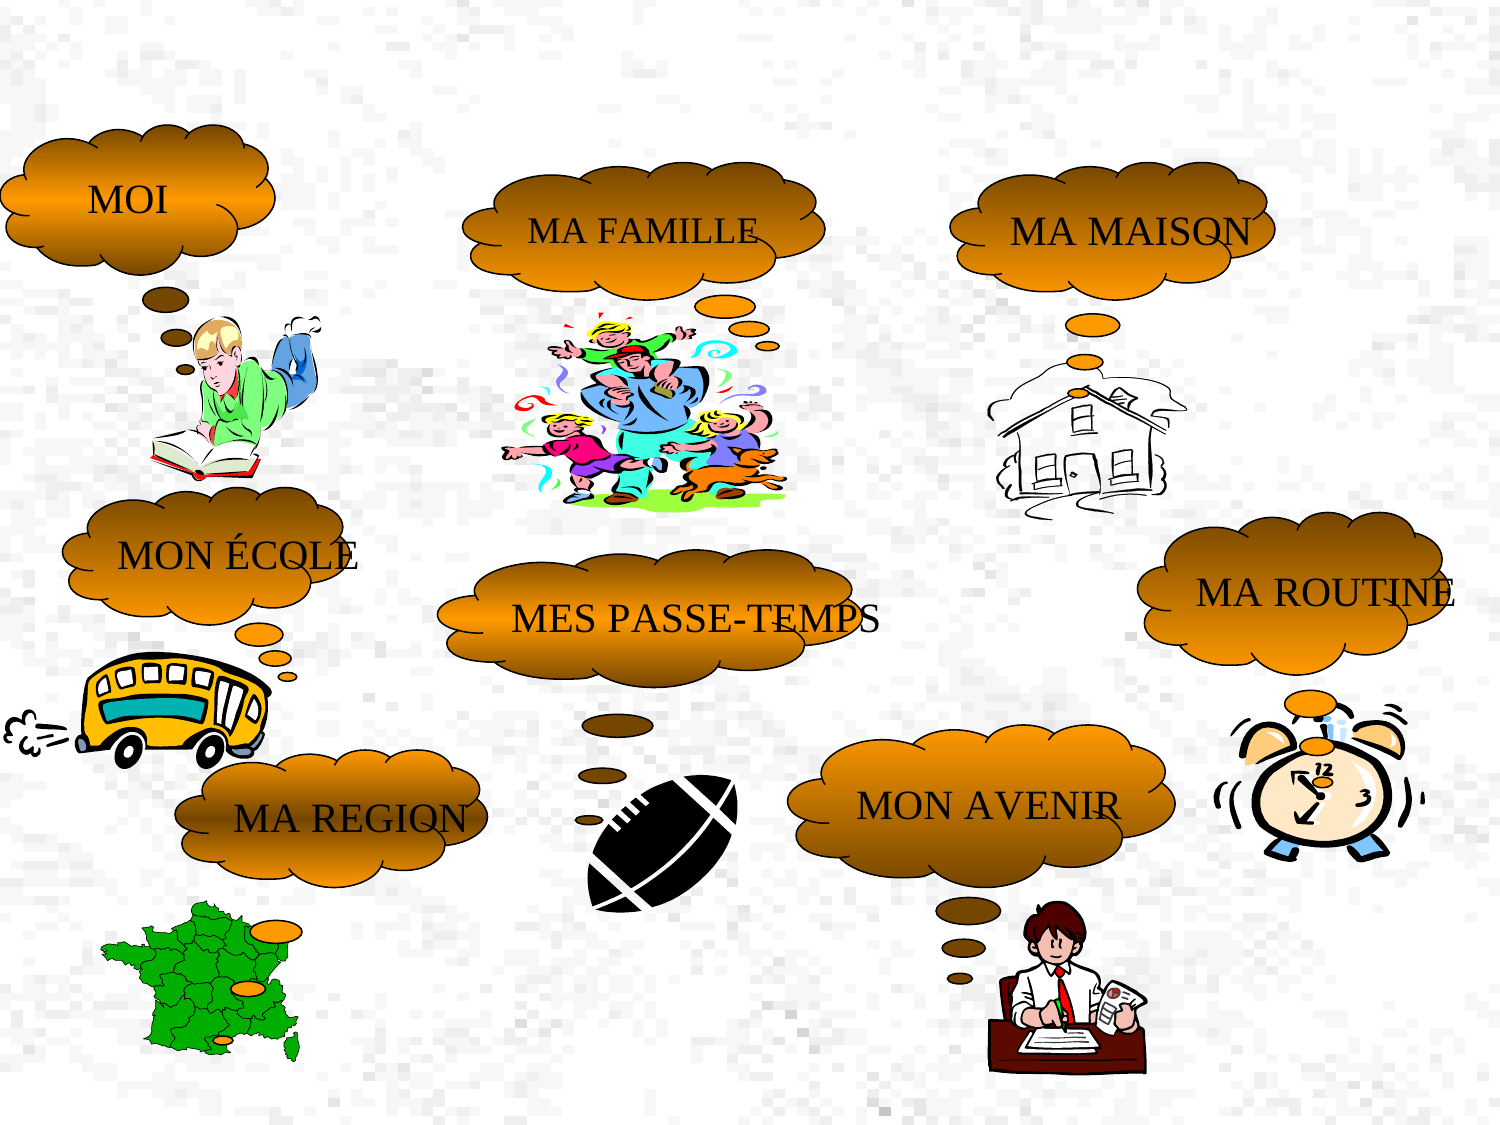

MOI
MA FAMILLE
MA MAISON
MON ÉCOLE
MA ROUTINE
MES PASSE-TEMPS
MON AVENIR
MA REGION